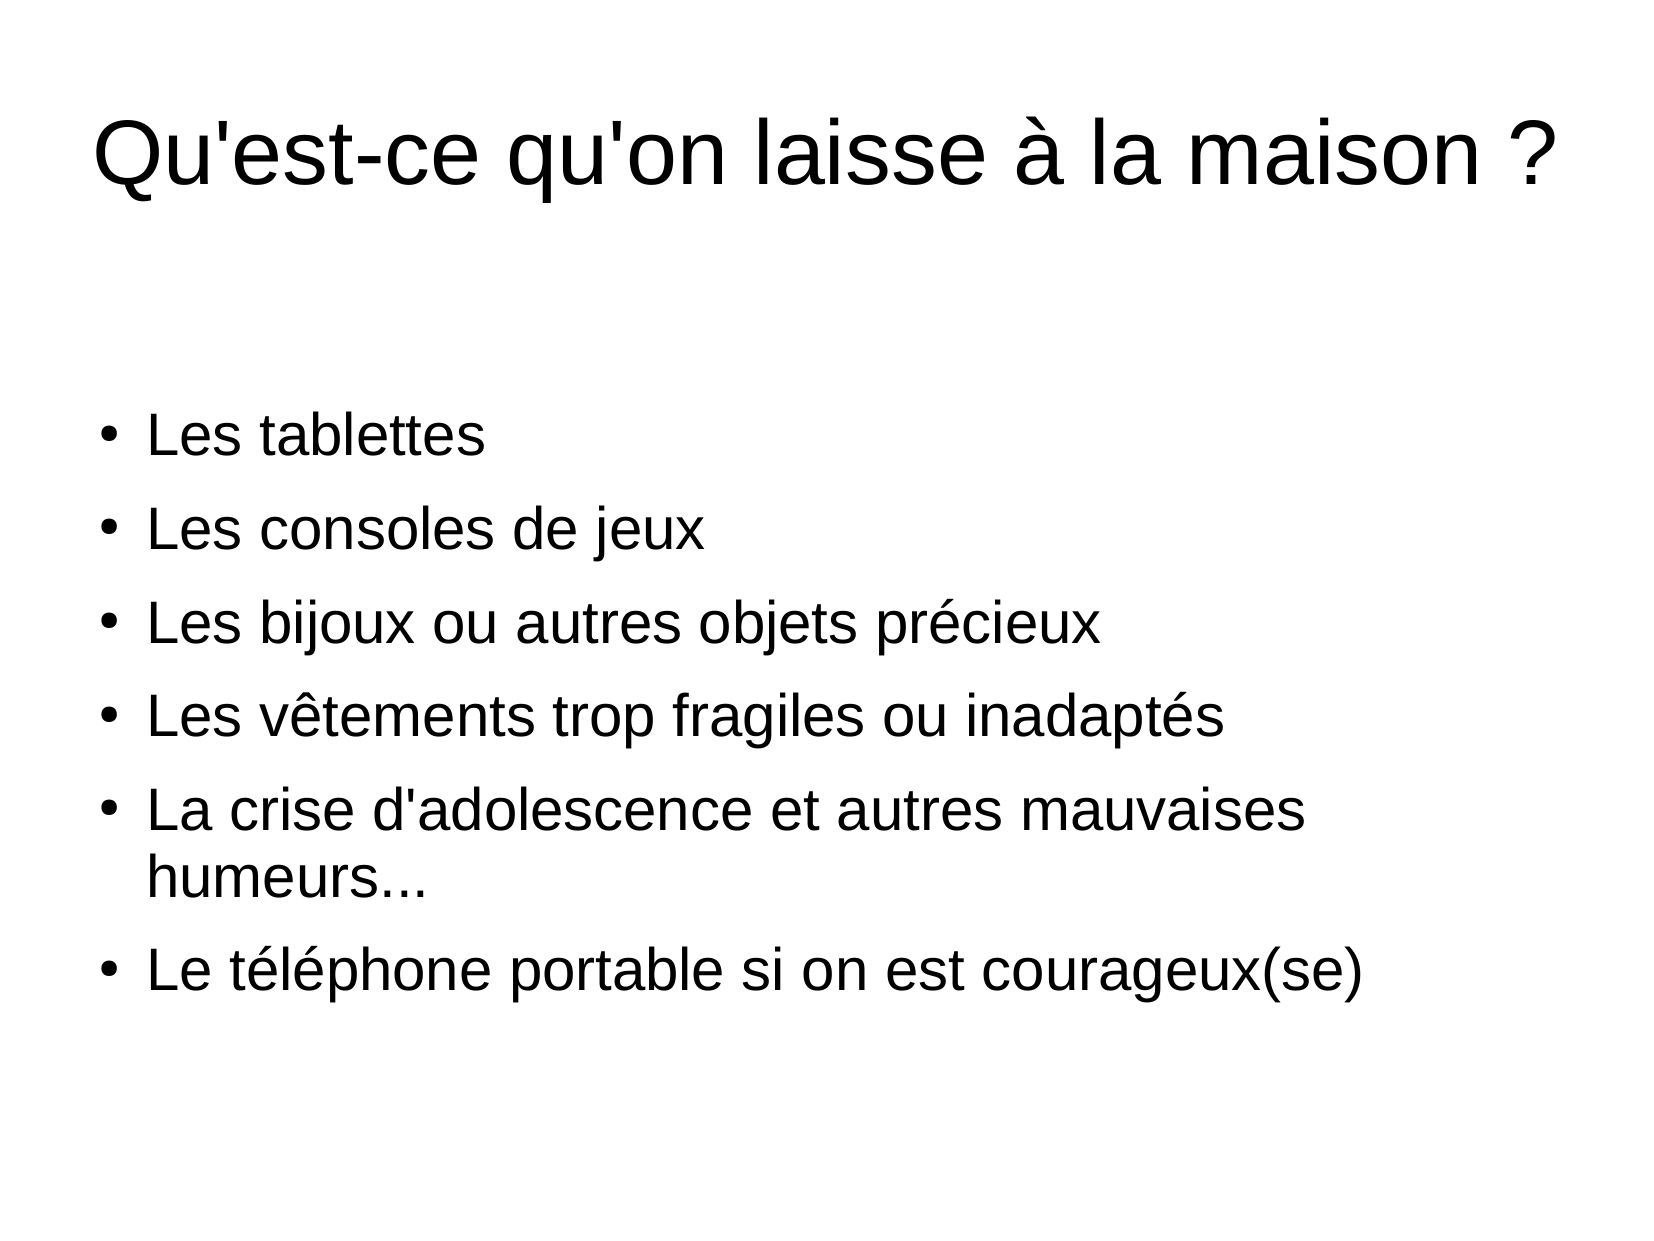

# Qu'est-ce qu'on laisse à la maison ?
Les tablettes
Les consoles de jeux
Les bijoux ou autres objets précieux
Les vêtements trop fragiles ou inadaptés
La crise d'adolescence et autres mauvaises humeurs...
Le téléphone portable si on est courageux(se)